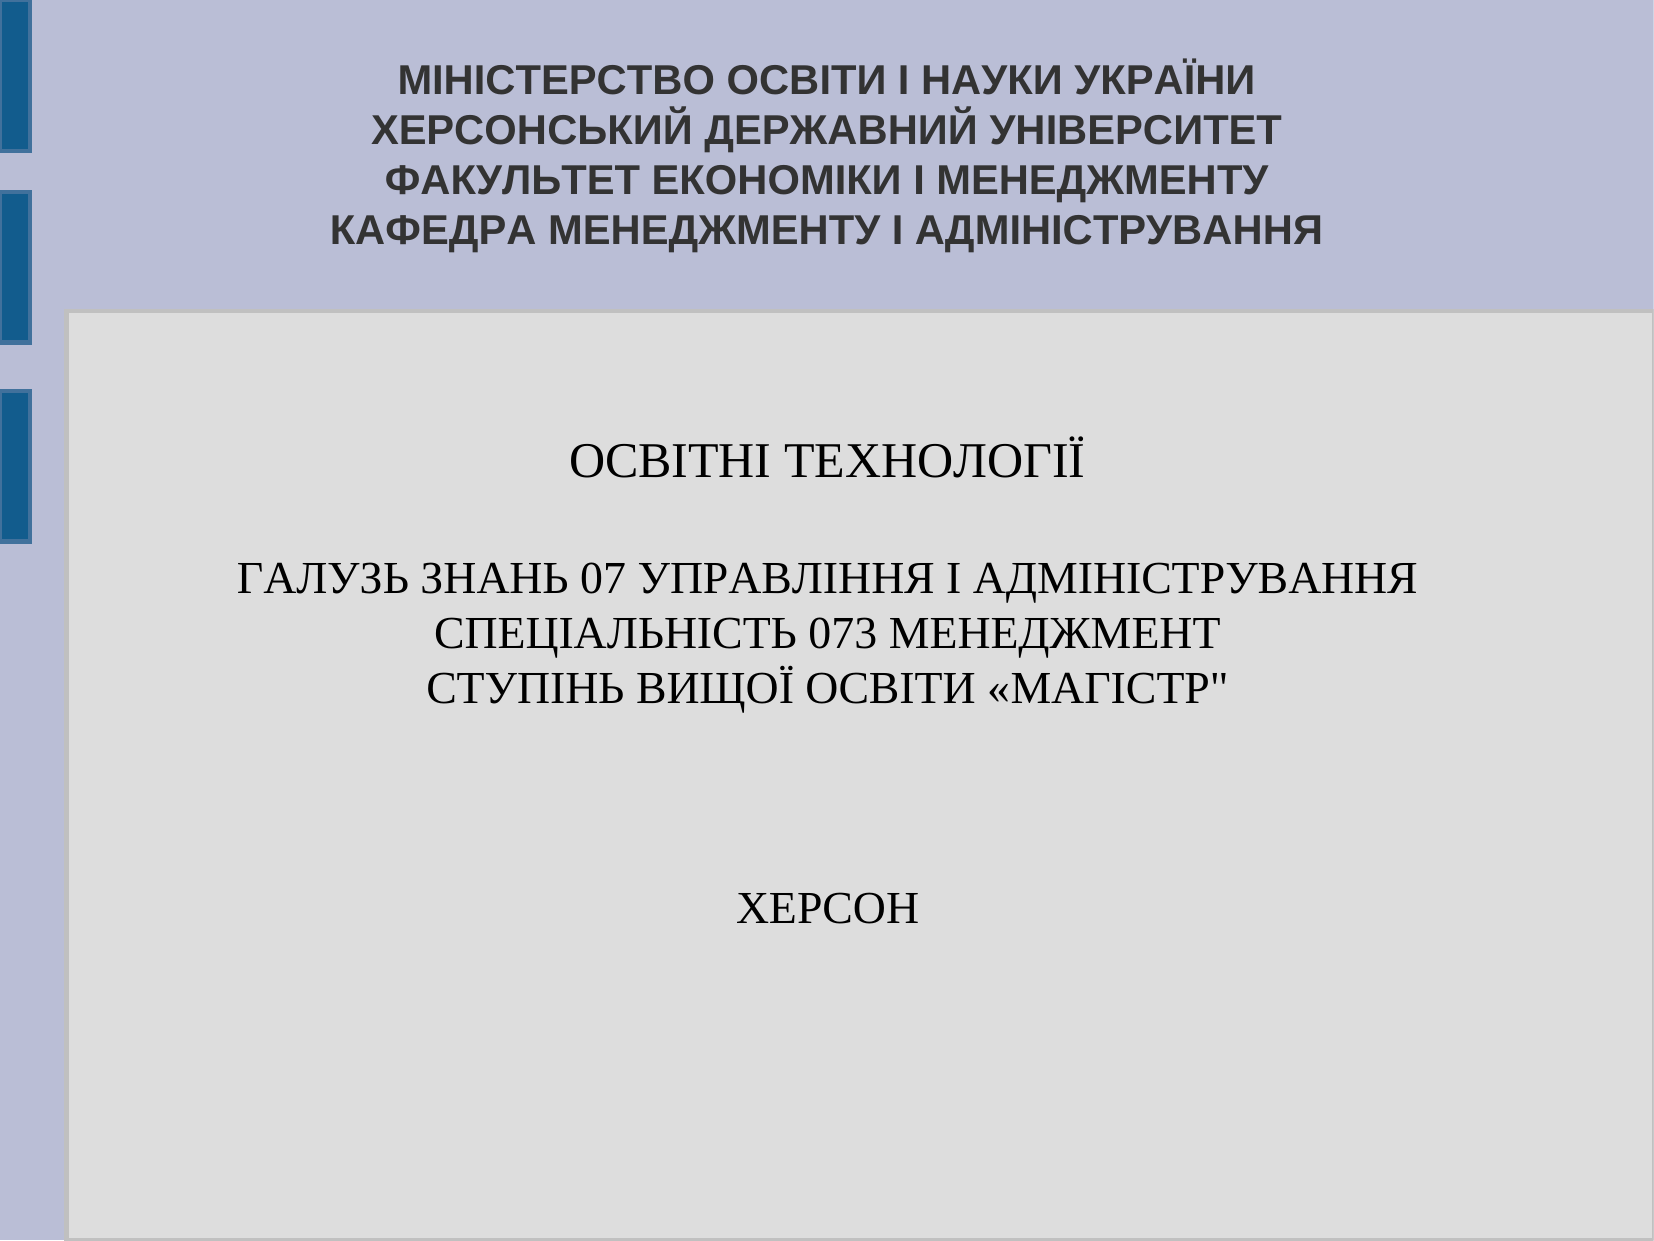

# МІНІСТЕРСТВО ОСВІТИ І НАУКИ УКРАЇНИ ХЕРСОНСЬКИЙ ДЕРЖАВНИЙ УНІВЕРСИТЕТ ФАКУЛЬТЕТ ЕКОНОМІКИ І МЕНЕДЖМЕНТУ КАФЕДРА МЕНЕДЖМЕНТУ І АДМІНІСТРУВАННЯ
ОСВІТНІ ТЕХНОЛОГІЇ
ГАЛУЗЬ ЗНАНЬ 07 УПРАВЛІННЯ І АДМІНІСТРУВАННЯ
СПЕЦІАЛЬНІСТЬ 073 МЕНЕДЖМЕНТ
СТУПІНЬ ВИЩОЇ ОСВІТИ «МАГІСТР"
ХЕРСОН